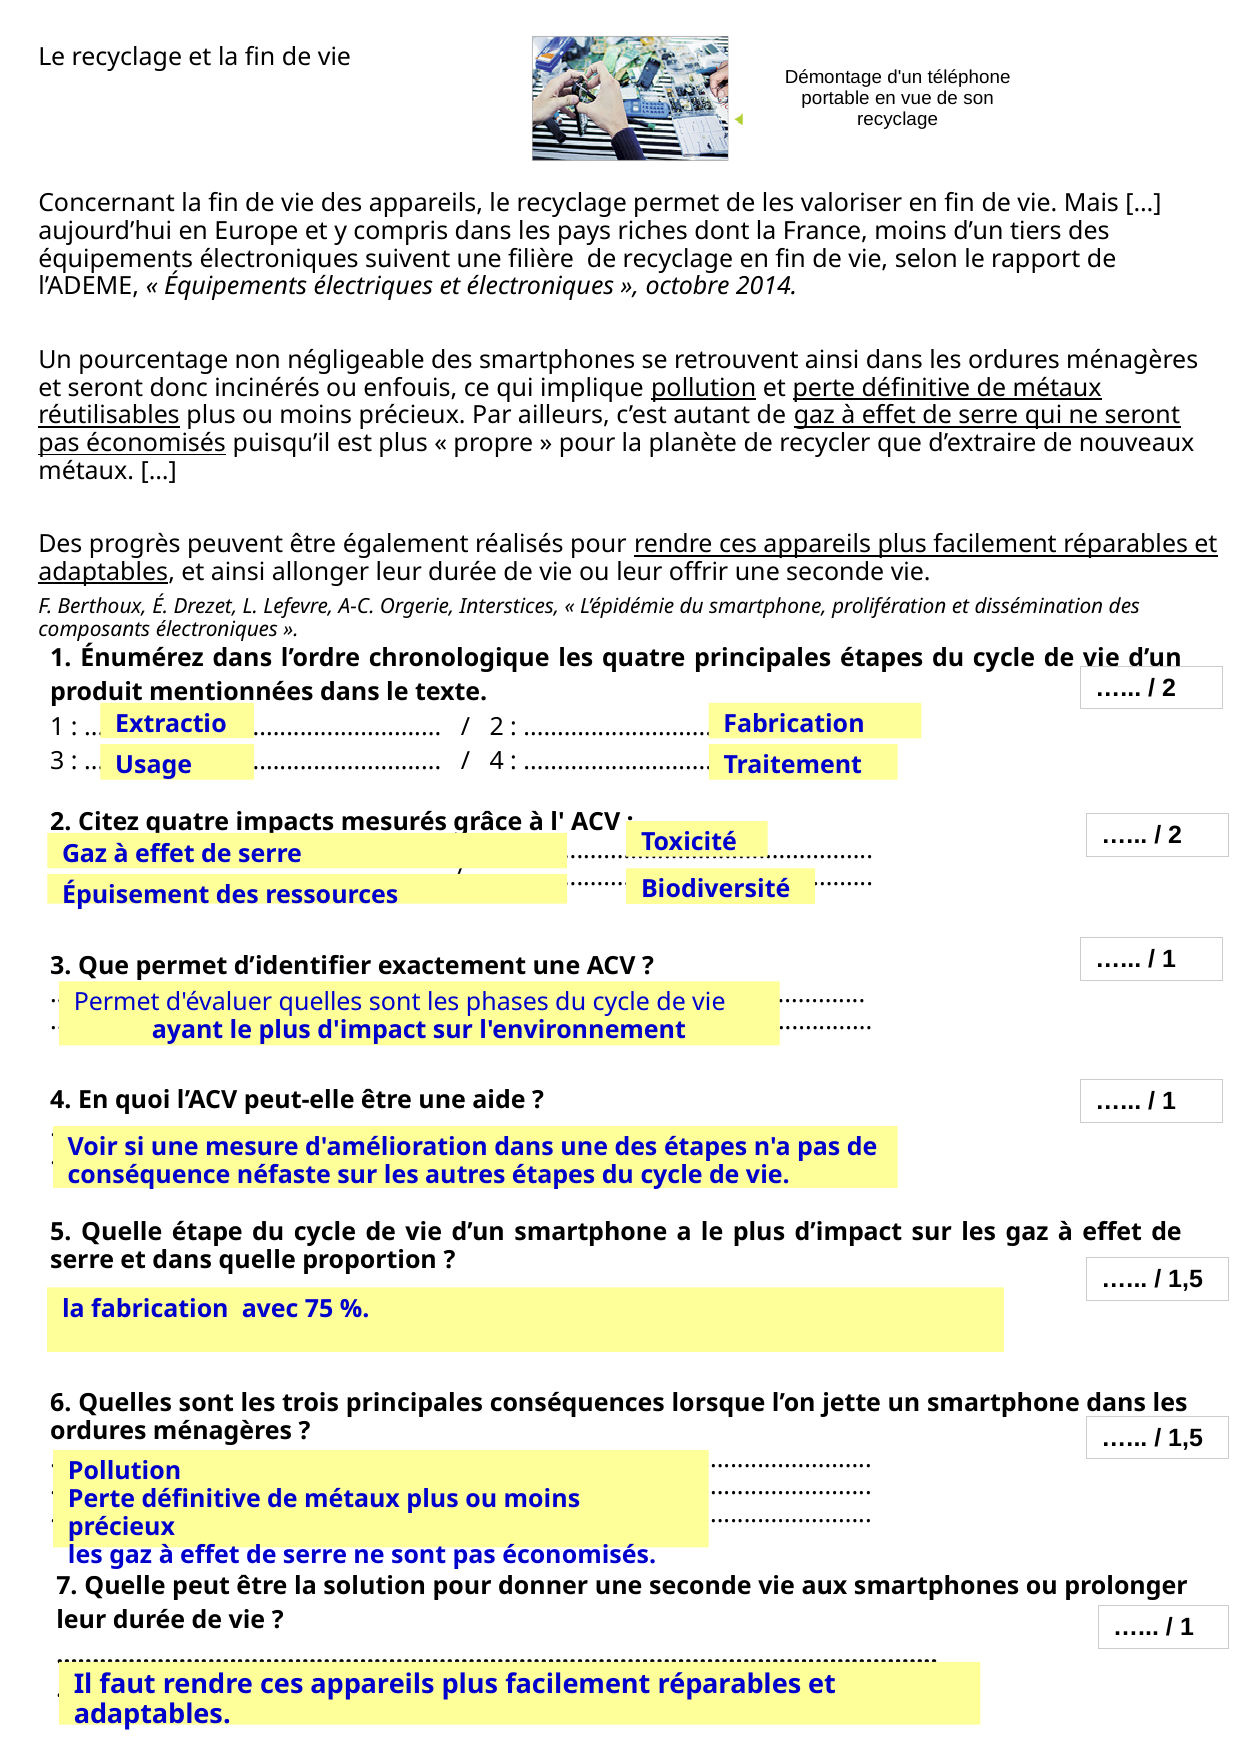

Le recyclage et la fin de vie
Concernant la fin de vie des appareils, le recyclage permet de les valoriser en fin de vie. Mais […] aujourd’hui en Europe et y compris dans les pays riches dont la France, moins d’un tiers des équipements électroniques suivent une filière de recyclage en fin de vie, selon le rapport de l’ADEME, « Équipements électriques et électroniques », octobre 2014.
Un pourcentage non négligeable des smartphones se retrouvent ainsi dans les ordures ménagères et seront donc incinérés ou enfouis, ce qui implique pollution et perte définitive de métaux réutilisables plus ou moins précieux. Par ailleurs, c’est autant de gaz à effet de serre qui ne seront pas économisés puisqu’il est plus « propre » pour la planète de recycler que d’extraire de nouveaux métaux. […]
Des progrès peuvent être également réalisés pour rendre ces appareils plus facilement réparables et adaptables, et ainsi allonger leur durée de vie ou leur offrir une seconde vie.
F. Berthoux, É. Drezet, L. Lefevre, A-C. Orgerie, Interstices, « L’épidémie du smartphone, prolifération et dissémination des composants électroniques ».
Démontage d'un téléphone portable en vue de son recyclage
1. Énumérez dans l’ordre chronologique les quatre principales étapes du cycle de vie d’un produit mentionnées dans le texte.
1 : ..................................................... / 2 : .......................................................
3 : ..................................................... / 4 : ......................................................
…... / 2
Extraction
Fabrication
Usage
Traitement
2. Citez quatre impacts mesurés grâce à l' ACV :
…...................................................... / ..........................................................
…...................................................... / ..........................................................
…... / 2
Toxicité
Gaz à effet de serre
Biodiversité
Épuisement des ressources
…... / 1
3. Que permet d’identifier exactement une ACV ?
…......................................................................................................................
..........................................................................................................................
Permet d'évaluer quelles sont les phases du cycle de vie
 ayant le plus d'impact sur l'environnement
4. En quoi l’ACV peut-elle être une aide ?
….......................................................................................................................
….......................................................................................................................
…... / 1
Voir si une mesure d'amélioration dans une des étapes n'a pas de conséquence néfaste sur les autres étapes du cycle de vie.
5. Quelle étape du cycle de vie d’un smartphone a le plus d’impact sur les gaz à effet de serre et dans quelle proportion ?
….......................................................................................................................
….......................................................................................................................
…... / 1,5
la fabrication avec 75 %.
6. Quelles sont les trois principales conséquences lorsque l’on jette un smartphone dans les ordures ménagères ?
….......................................................................................................................
….......................................................................................................................
….......................................................................................................................
1 / extraction des matières premières
2 / fabrication
3 / usage
4 / traitement du produit devenu déchet.
…... / 1,5
Pollution
Perte définitive de métaux plus ou moins précieux
les gaz à effet de serre ne sont pas économisés.
7. Quelle peut être la solution pour donner une seconde vie aux smartphones ou prolonger leur durée de vie ?
….......................................................................................................................
….......................................................................................................................
…... / 1
Gaz à effet de serre 	/ biodiversité
 Toxicité 		 		/ Pression sur les ressources non renouvelables.
Il faut rendre ces appareils plus facilement réparables et adaptables.
Partie 3- Divers questions sur les ressources et le recyclage
8 - La diminution des réserves (tel que cuivre, le charbon,....) peut-elle avoir un impact sur la conception de nos objets techniques, tel qu'une habitation ?
SI oui, expliquez pourquoi (que faut-il faire pour limiter cet impact) ?
….........................................................................................................................................................
….........................................................................................................................................................
….........................................................................................................................................................
….........................................................................................................................................................
….........................................................................................................................................................
Oui, les stocks d’énergie diminuent dans le monde (pétrole, uranium, gaz...) et nous sommes de plus en plus nombreux à en utiliser de plus en plus...
/2